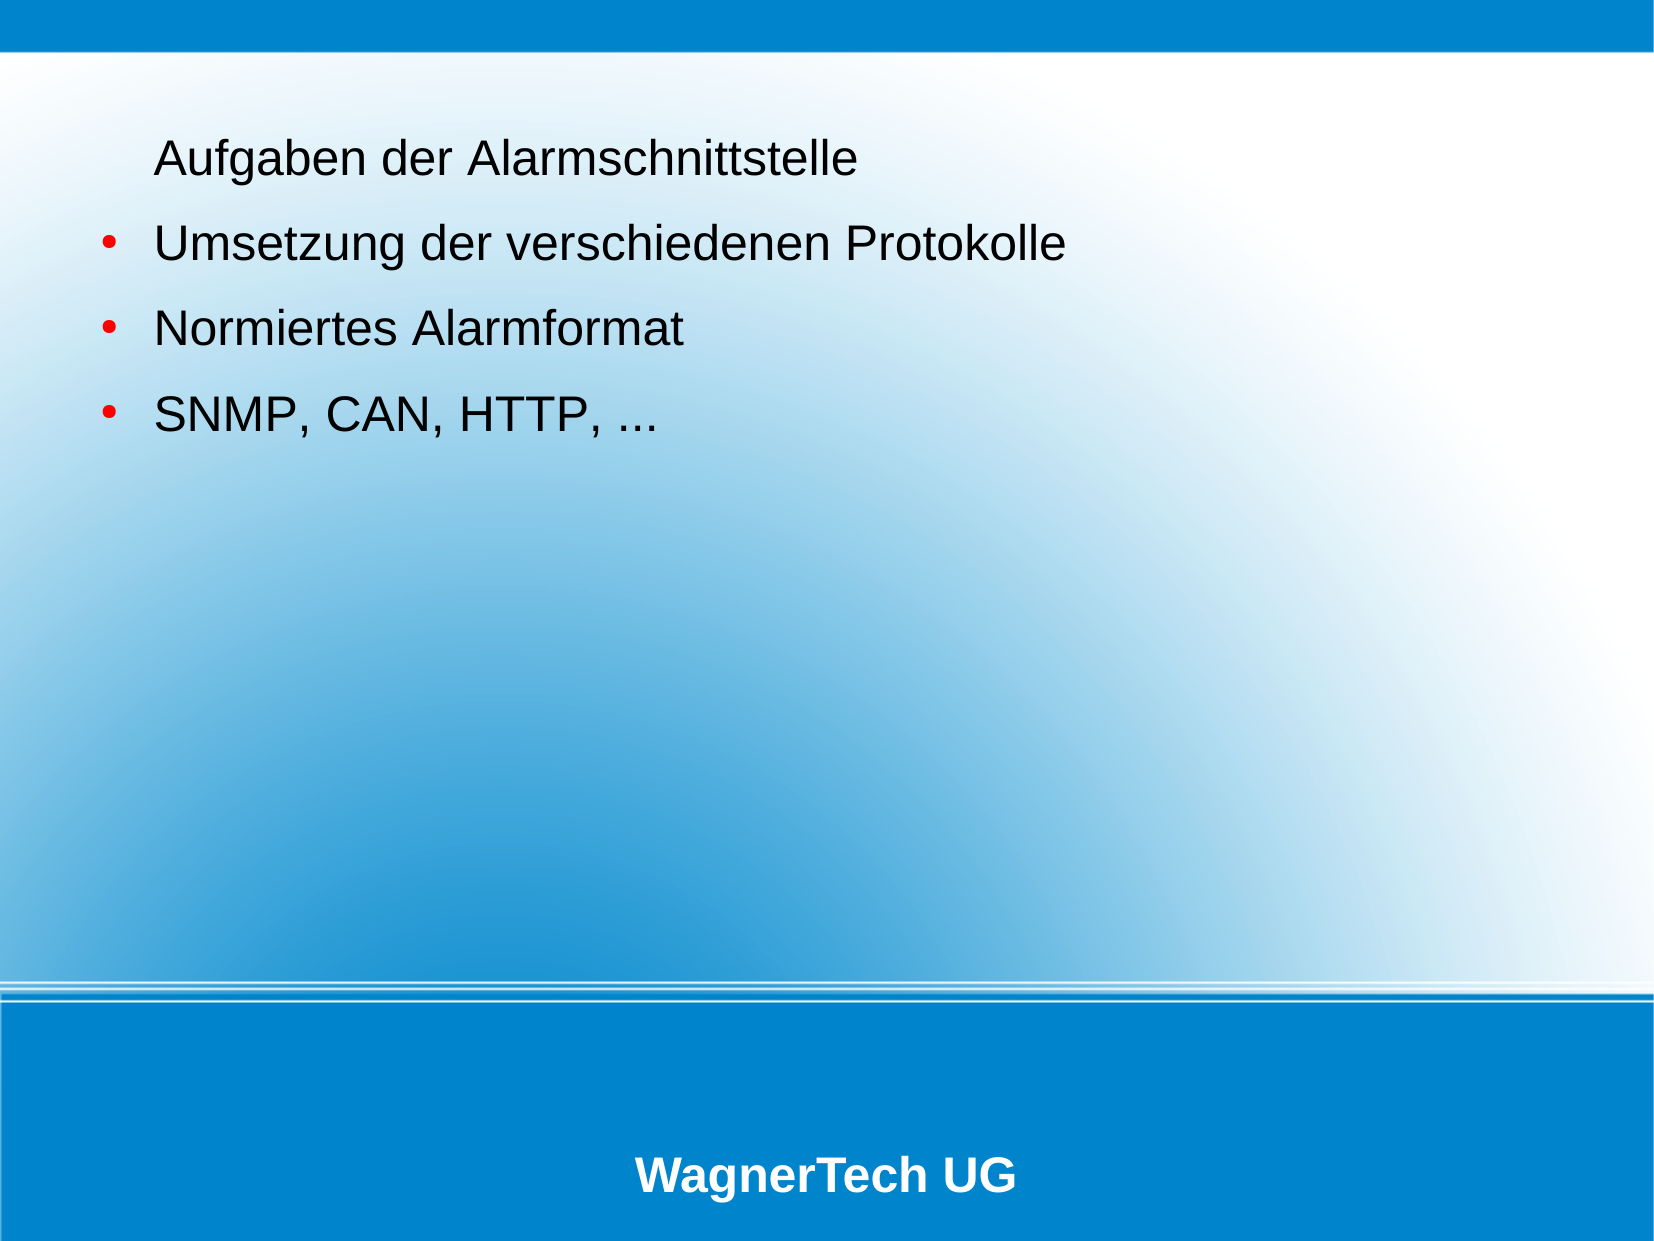

Aufgaben der Alarmschnittstelle
Umsetzung der verschiedenen Protokolle
Normiertes Alarmformat
SNMP, CAN, HTTP, ...
#